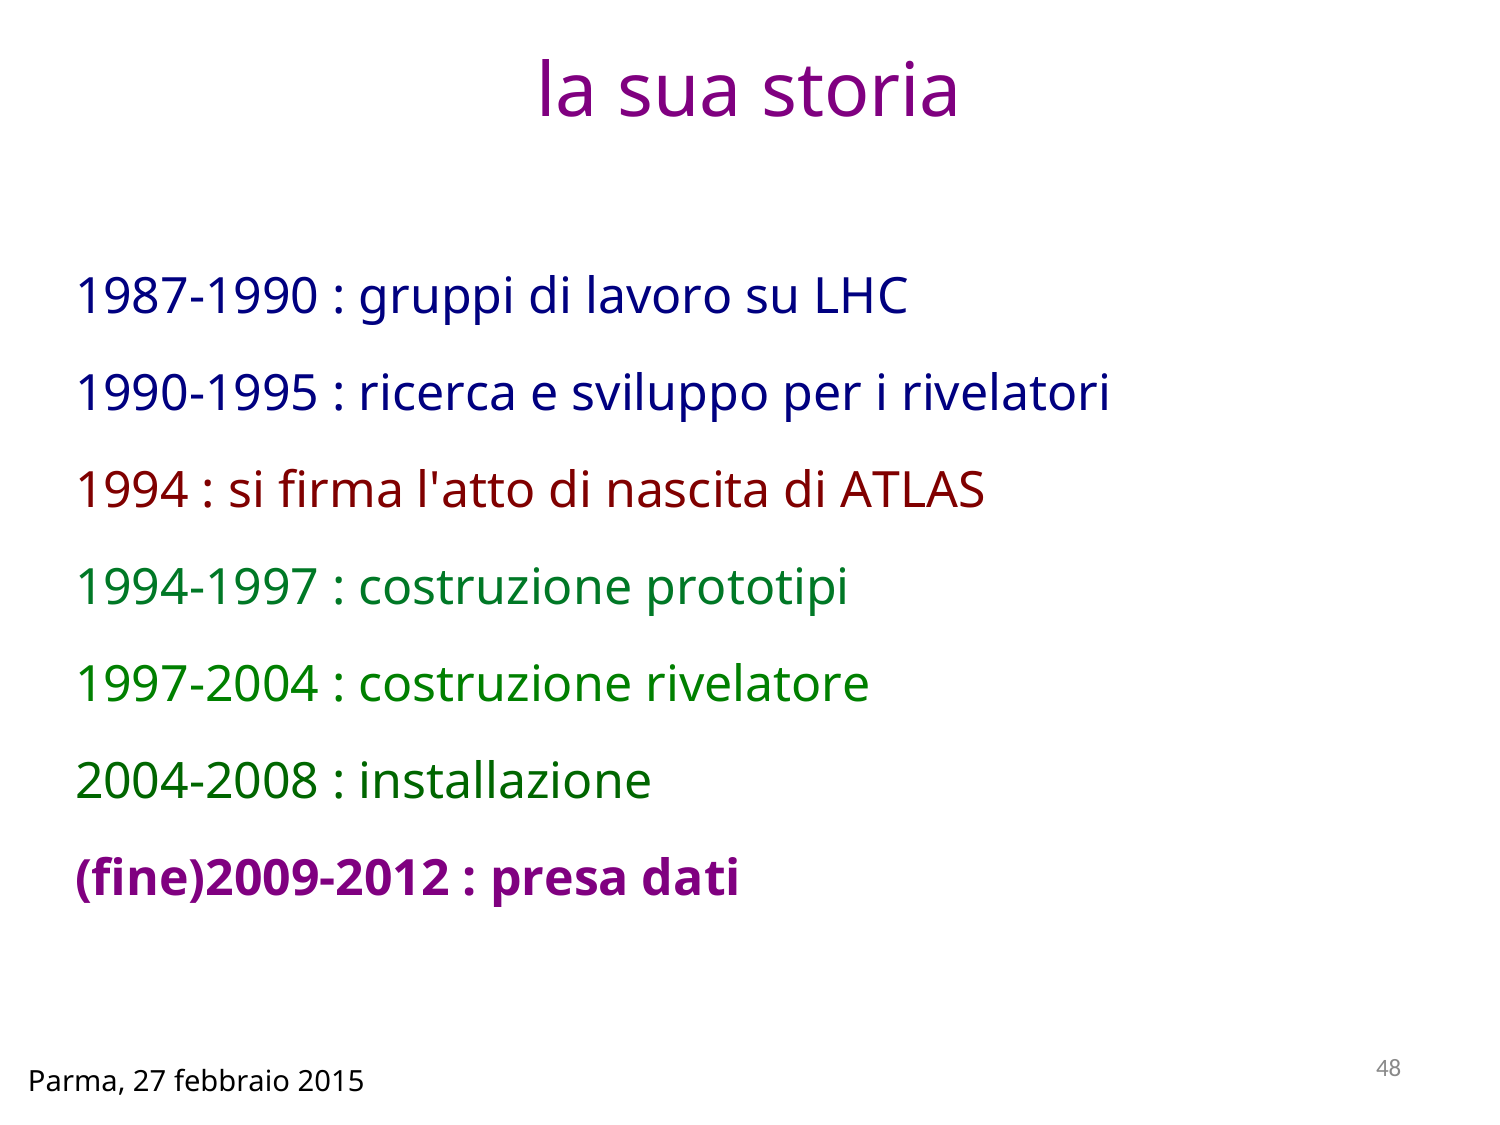

la sua storia
1987-1990 : gruppi di lavoro su LHC
1990-1995 : ricerca e sviluppo per i rivelatori
1994 : si firma l'atto di nascita di ATLAS
1994-1997 : costruzione prototipi
1997-2004 : costruzione rivelatore
2004-2008 : installazione
(fine)2009-2012 : presa dati
48